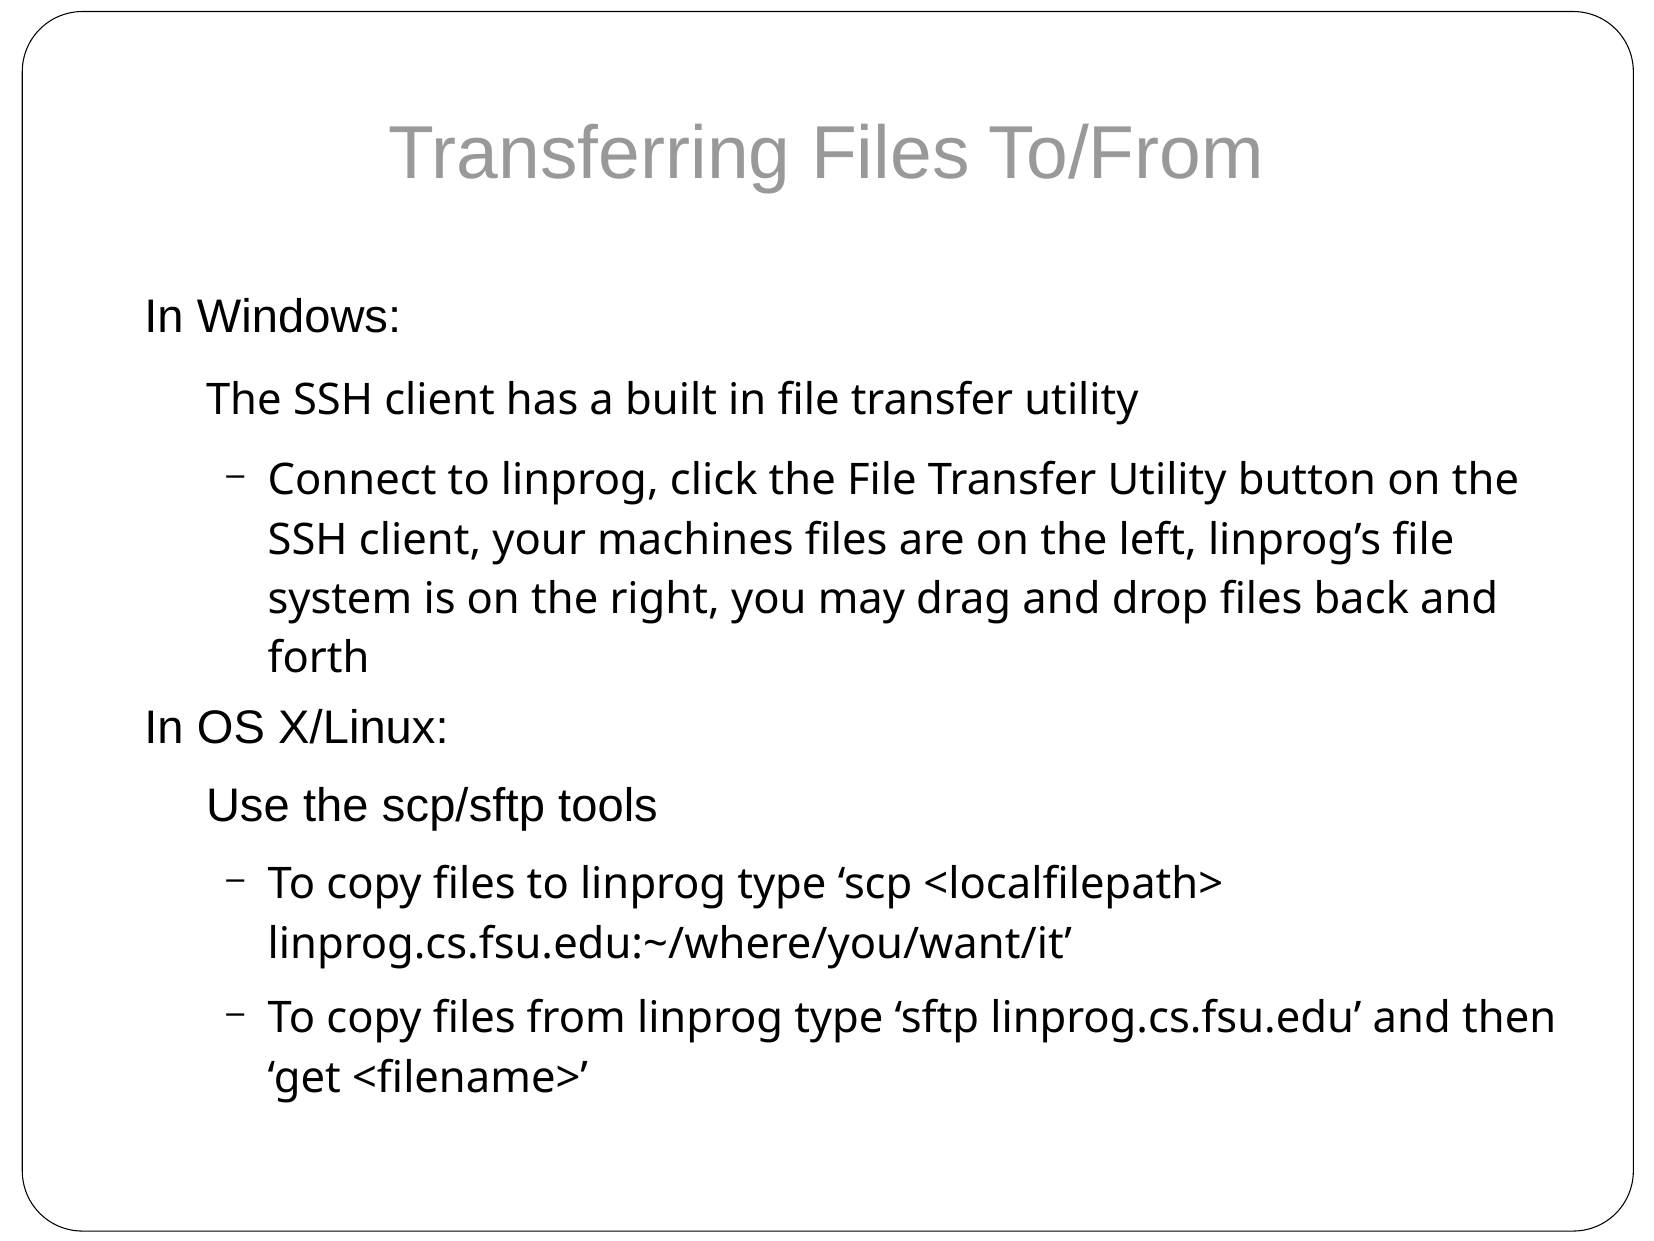

# Transferring Files To/From
In Windows:
The SSH client has a built in file transfer utility
Connect to linprog, click the File Transfer Utility button on the SSH client, your machines files are on the left, linprog’s file system is on the right, you may drag and drop files back and forth
In OS X/Linux:
Use the scp/sftp tools
To copy files to linprog type ‘scp <localfilepath> linprog.cs.fsu.edu:~/where/you/want/it’
To copy files from linprog type ‘sftp linprog.cs.fsu.edu’ and then ‘get <filename>’